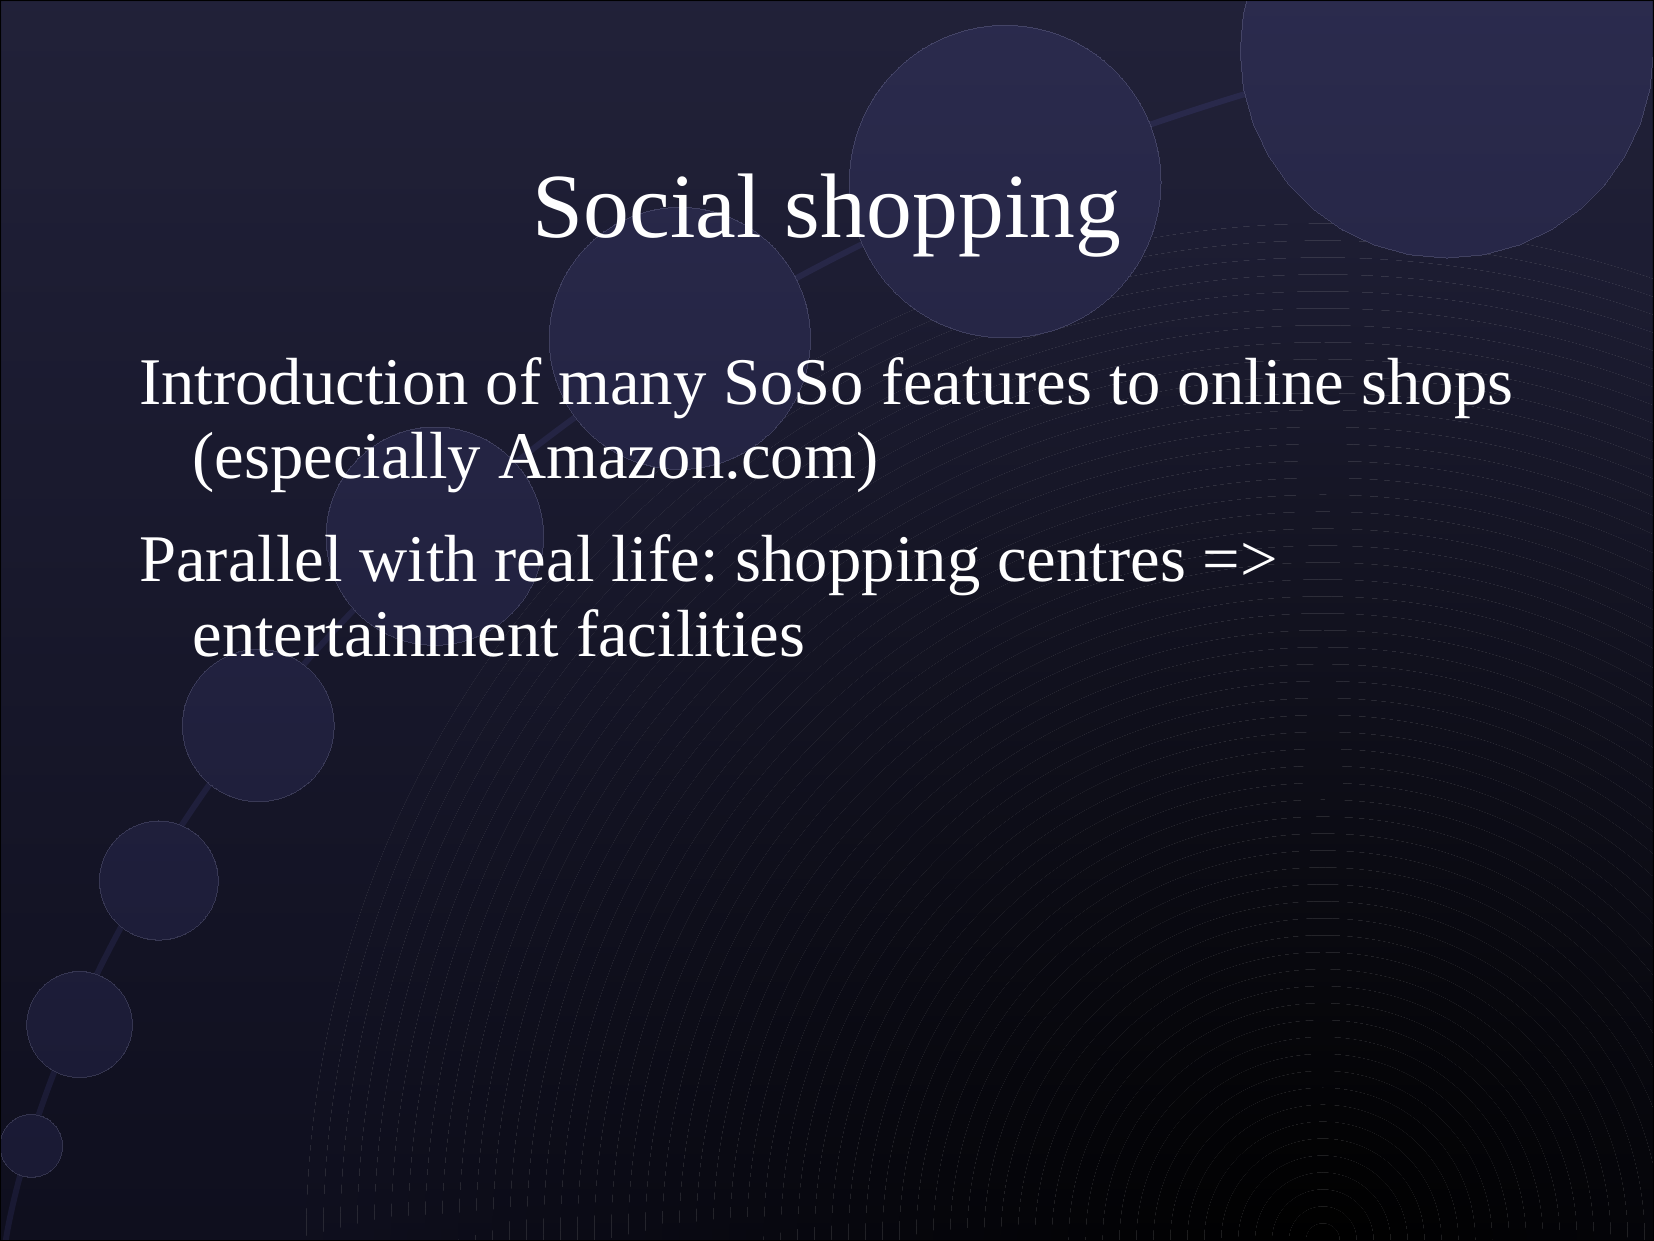

# Social shopping
Introduction of many SoSo features to online shops (especially Amazon.com)
Parallel with real life: shopping centres => entertainment facilities